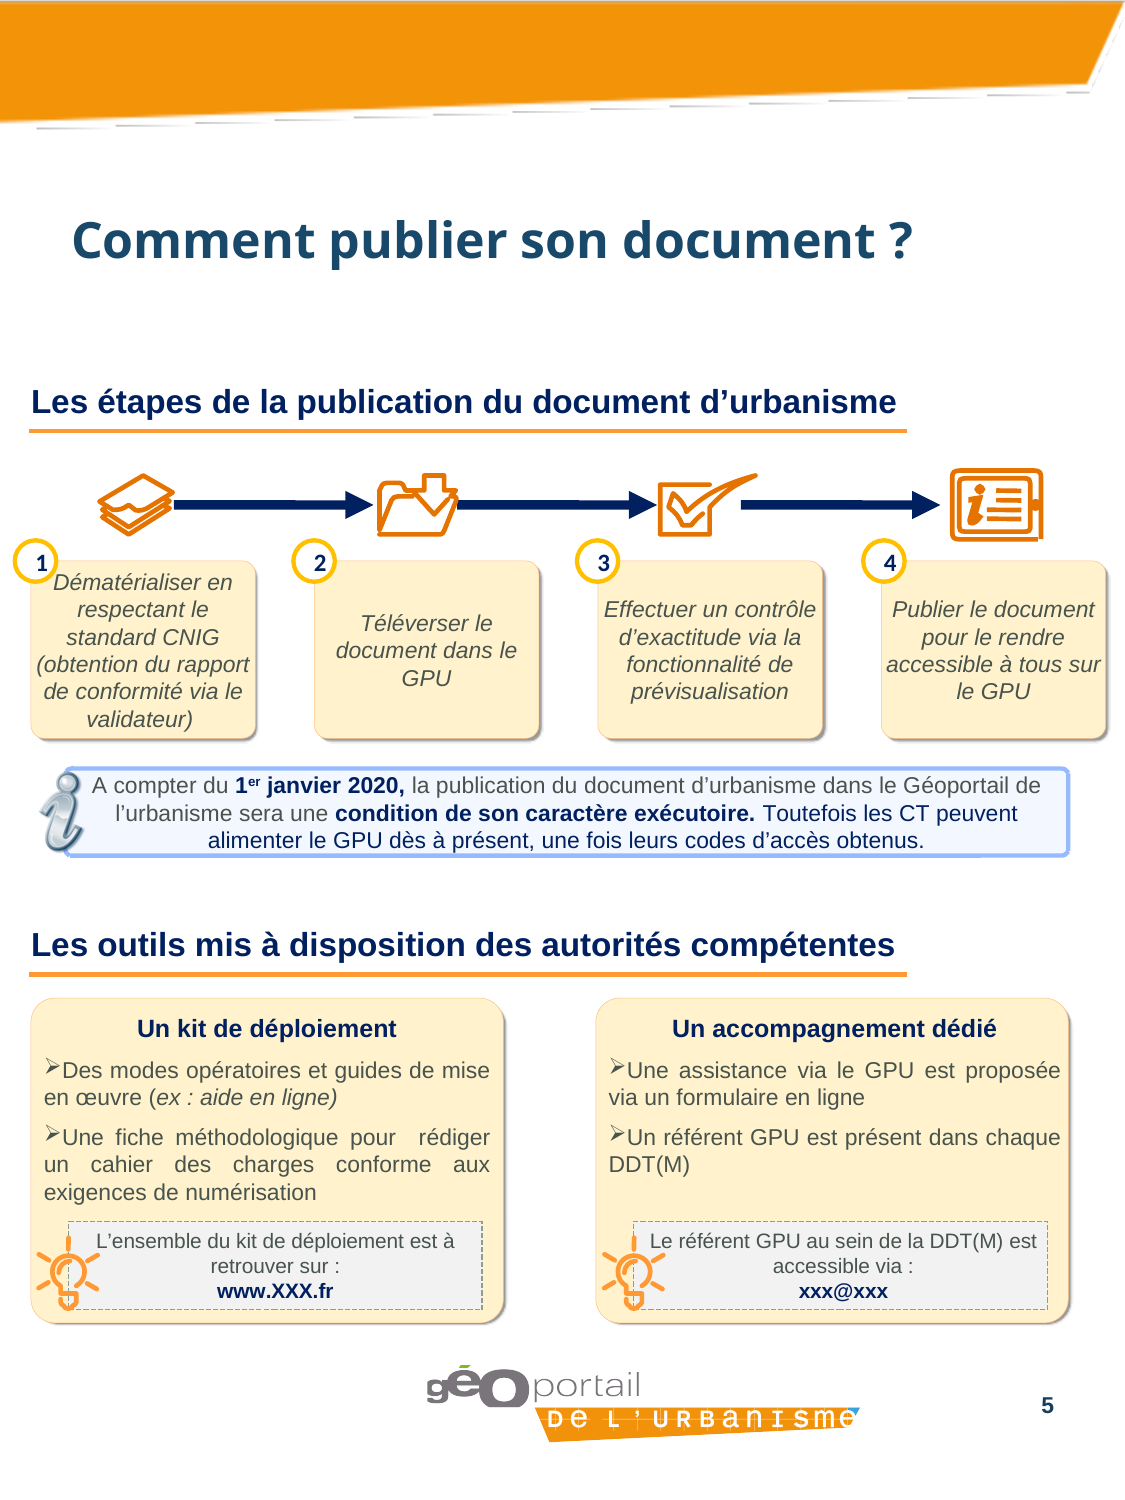

# Comment publier son document ?
Les étapes de la publication du document d’urbanisme
1
2
3
4
Dématérialiser en respectant le standard CNIG (obtention du rapport de conformité via le validateur)
Téléverser le document dans le GPU
Effectuer un contrôle d’exactitude via la fonctionnalité de prévisualisation
Publier le document pour le rendre accessible à tous sur le GPU
A compter du 1er janvier 2020, la publication du document d’urbanisme dans le Géoportail de l’urbanisme sera une condition de son caractère exécutoire. Toutefois les CT peuvent alimenter le GPU dès à présent, une fois leurs codes d’accès obtenus.
Les outils mis à disposition des autorités compétentes
Un kit de déploiement
Des modes opératoires et guides de mise en œuvre (ex : aide en ligne)
Une fiche méthodologique pour rédiger un cahier des charges conforme aux exigences de numérisation
Un accompagnement dédié
Une assistance via le GPU est proposée via un formulaire en ligne
Un référent GPU est présent dans chaque DDT(M)
L’ensemble du kit de déploiement est à retrouver sur :
www.XXX.fr
Le référent GPU au sein de la DDT(M) est accessible via :
xxx@xxx